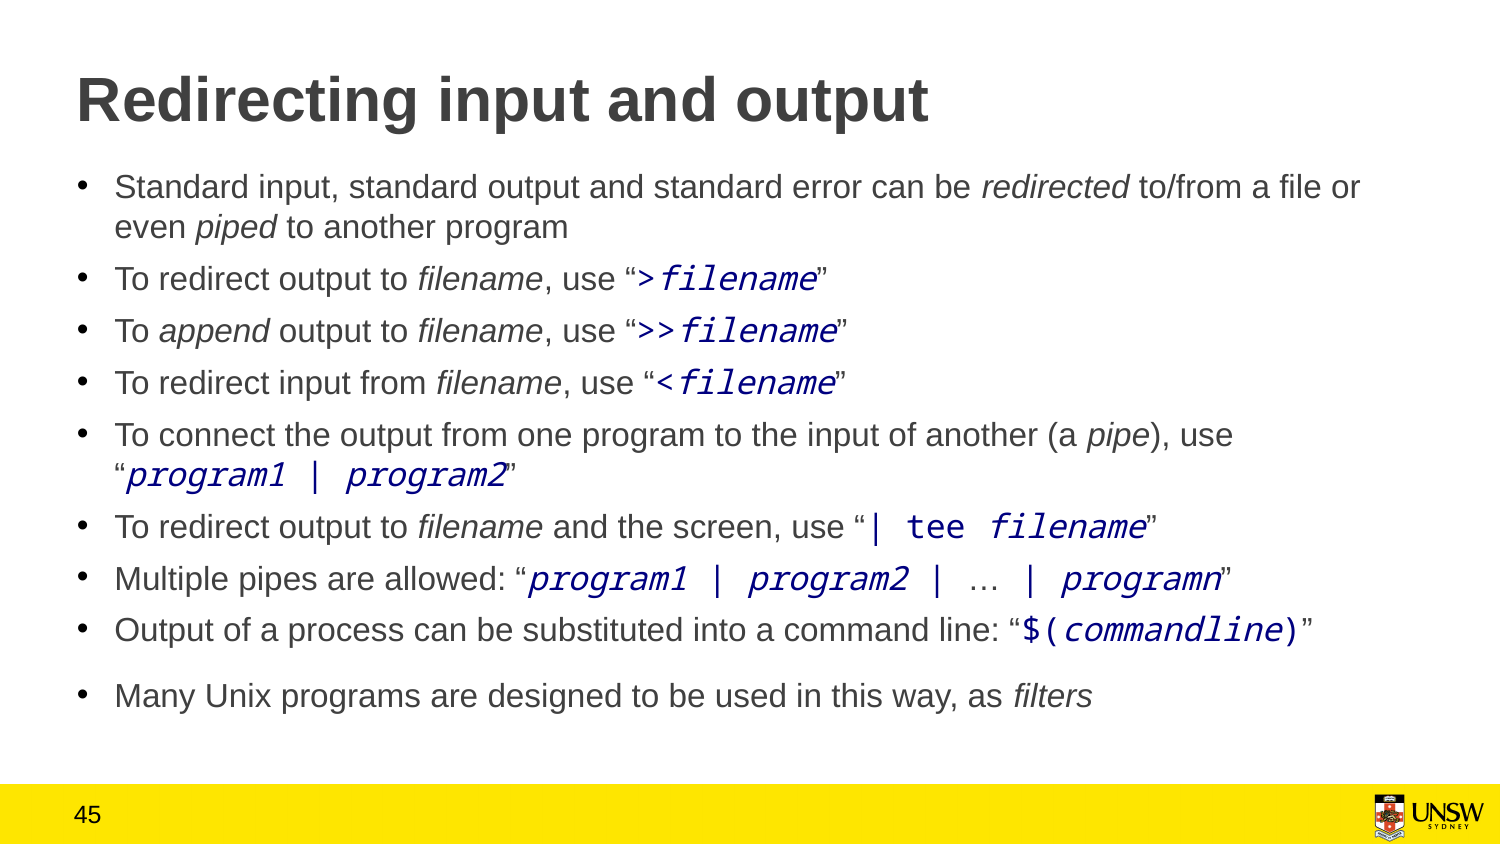

# Redirecting input and output
Standard input, standard output and standard error can be redirected to/from a file or even piped to another program
To redirect output to filename, use “>filename”
To append output to filename, use “>>filename”
To redirect input from filename, use “<filename”
To connect the output from one program to the input of another (a pipe), use
“program1 | program2”
To redirect output to filename and the screen, use “| tee filename”
Multiple pipes are allowed: “program1 | program2 | … | programn”
Output of a process can be substituted into a command line: “$(commandline)”
Many Unix programs are designed to be used in this way, as filters